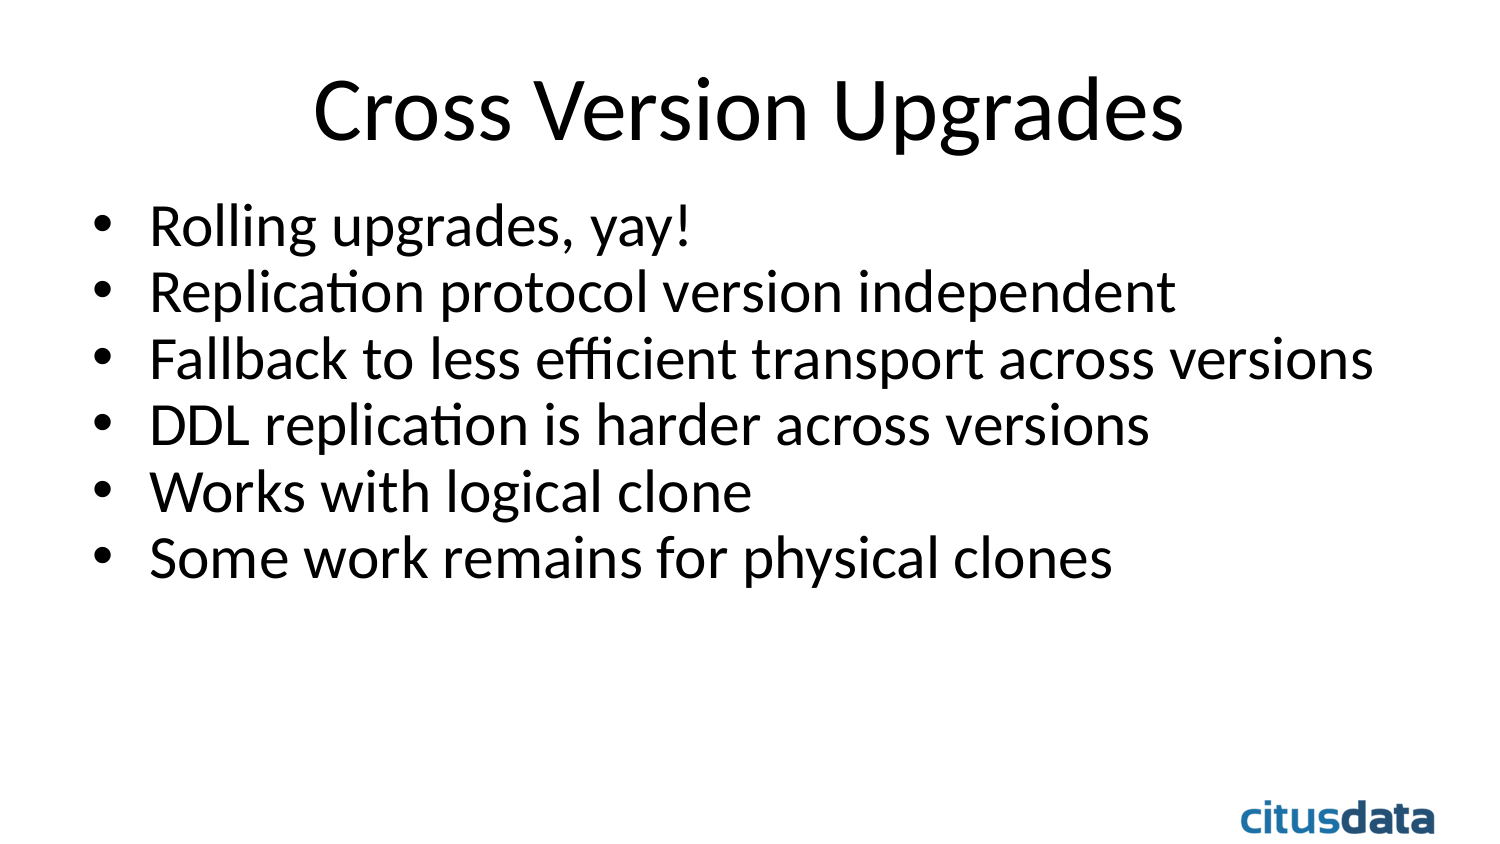

# Cross Version Upgrades
Rolling upgrades, yay!
Replication protocol version independent
Fallback to less efficient transport across versions
DDL replication is harder across versions
Works with logical clone
Some work remains for physical clones